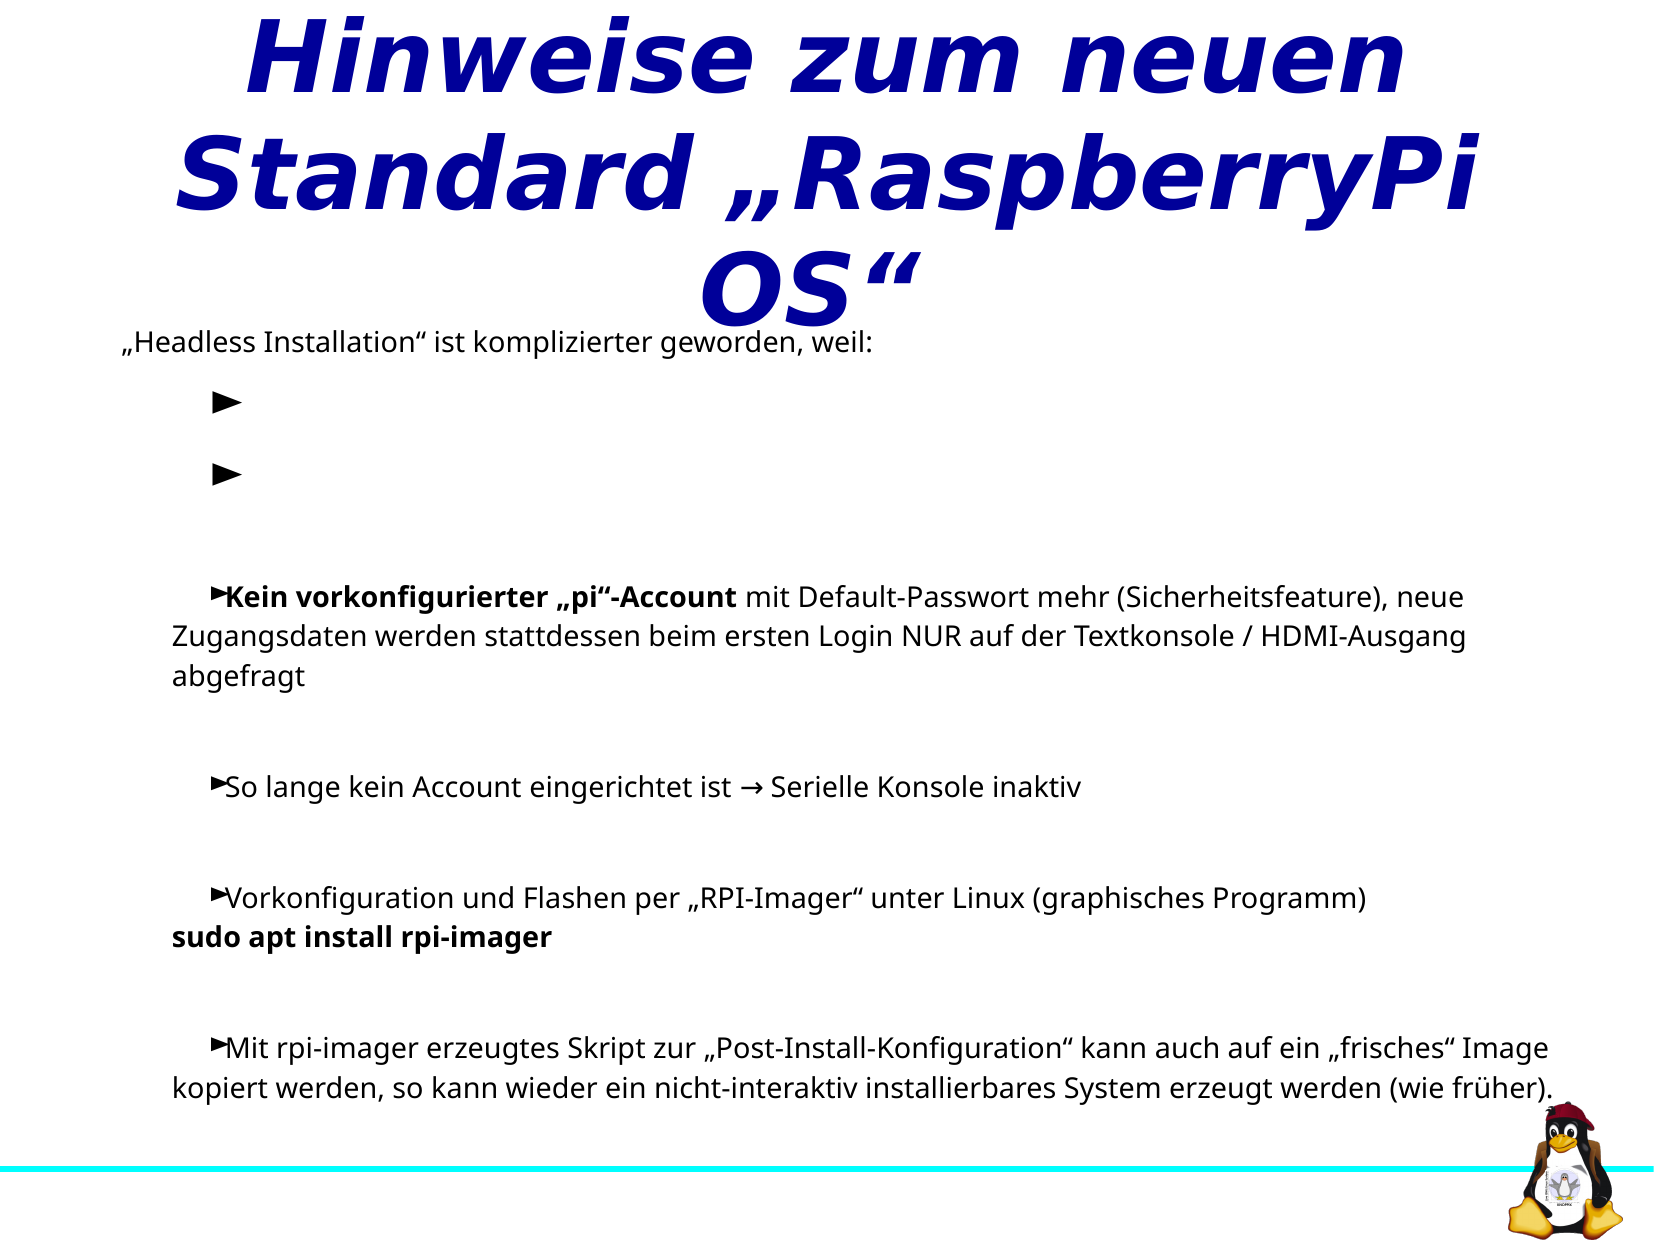

# Hinweise zum neuen Standard „RaspberryPi OS“
„Headless Installation“ ist komplizierter geworden, weil:
Kein vorkonfigurierter „pi“-Account mit Default-Passwort mehr (Sicherheitsfeature), neue Zugangsdaten werden stattdessen beim ersten Login NUR auf der Textkonsole / HDMI-Ausgang abgefragt
So lange kein Account eingerichtet ist → Serielle Konsole inaktiv
Vorkonfiguration und Flashen per „RPI-Imager“ unter Linux (graphisches Programm)
sudo apt install rpi-imager
Mit rpi-imager erzeugtes Skript zur „Post-Install-Konfiguration“ kann auch auf ein „frisches“ Image kopiert werden, so kann wieder ein nicht-interaktiv installierbares System erzeugt werden (wie früher).